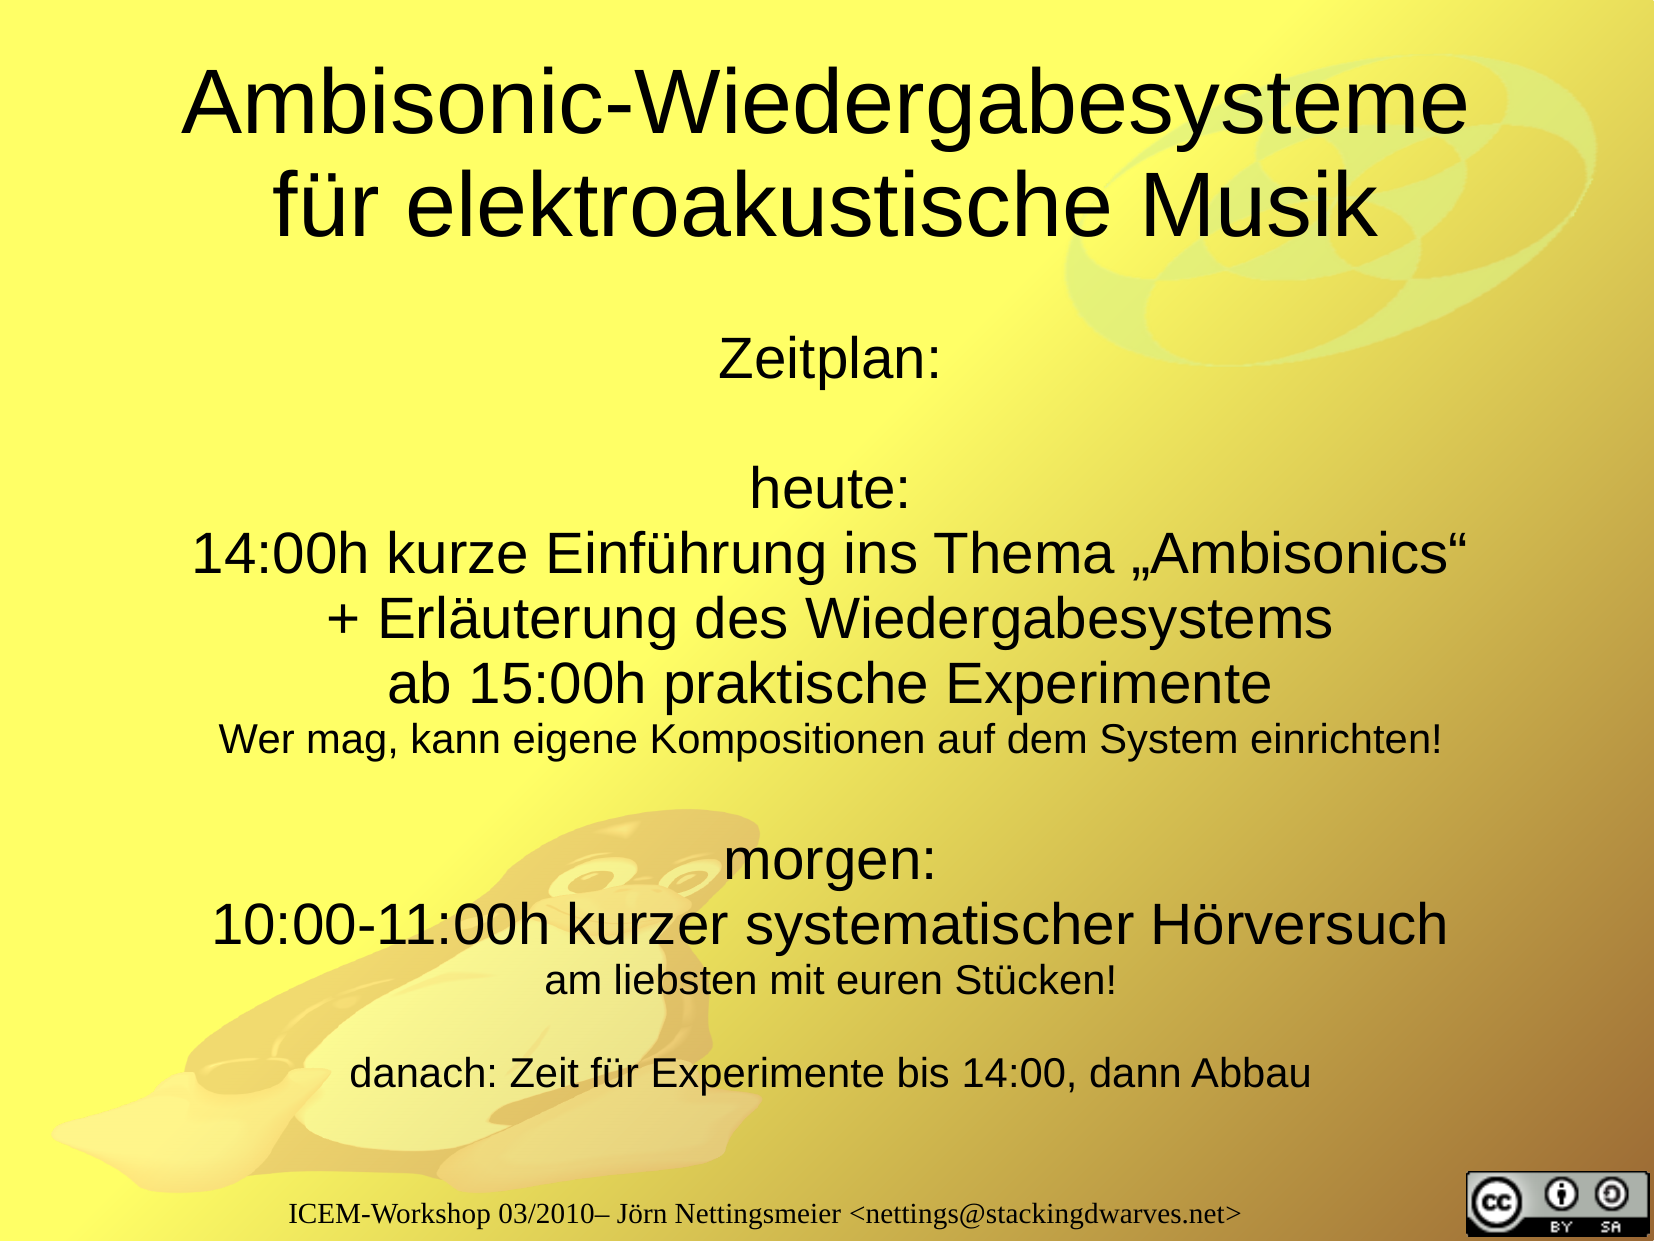

# Ambisonic-Wiedergabesysteme für elektroakustische Musik
Zeitplan:
heute:
14:00h kurze Einführung ins Thema „Ambisonics“
+ Erläuterung des Wiedergabesystems
ab 15:00h praktische Experimente
Wer mag, kann eigene Kompositionen auf dem System einrichten!
morgen:
10:00-11:00h kurzer systematischer Hörversuch
am liebsten mit euren Stücken!
danach: Zeit für Experimente bis 14:00, dann Abbau